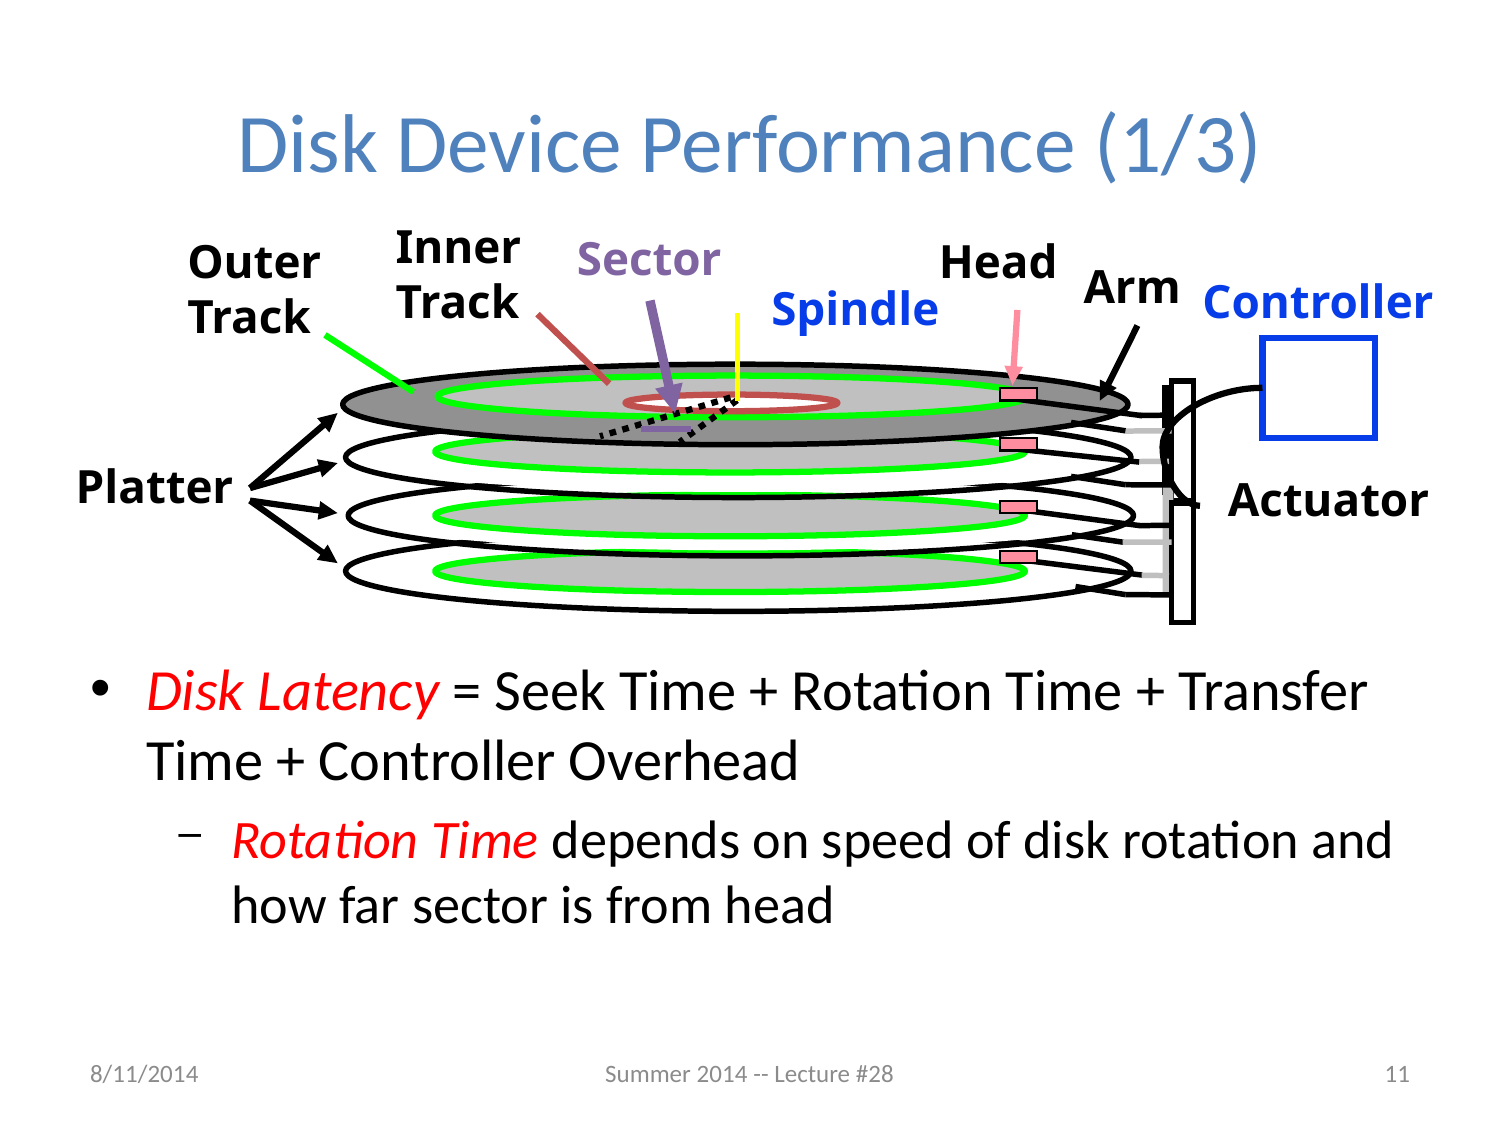

Disk Device Performance (1/3)
Inner
Track
Sector
Outer
Track
Head
Arm
Controller
Spindle
Platter
Actuator
# Disk Latency = Seek Time + Rotation Time + Transfer Time + Controller Overhead
Rotation Time depends on speed of disk rotation and how far sector is from head
8/11/2014
Summer 2014 -- Lecture #28